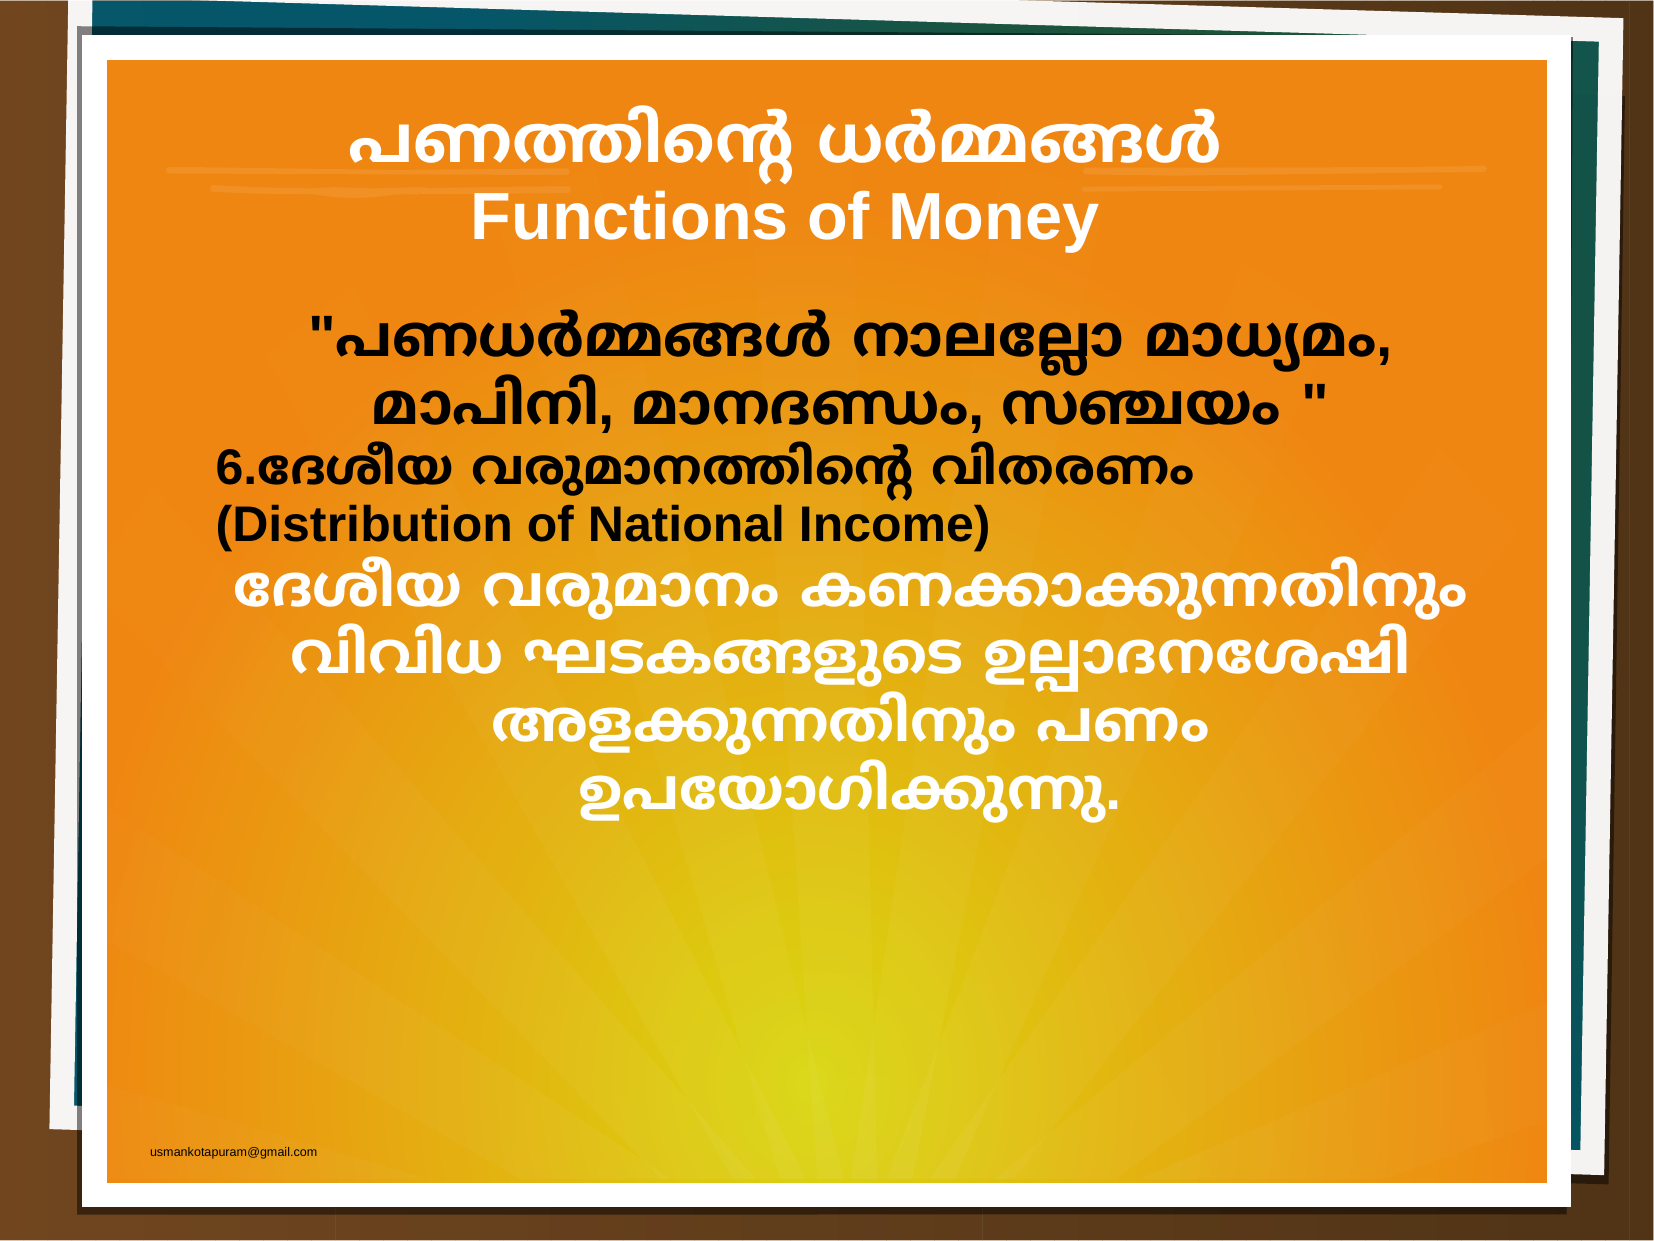

# പണത്തിന്റെ ധർമ്മങ്ങൾ Functions of Money
"പണധർമ്മങ്ങൾ നാലല്ലോ മാധ്യമം, മാപിനി, മാനദണ്ഡം, സഞ്ചയം "
6.ദേശീയ വരുമാനത്തിന്റെ വിതരണം (Distribution of National Income)
ദേശീയ വരുമാനം കണക്കാക്കുന്നതിനും വിവിധ ഘടകങ്ങളുടെ ഉല്പാദനശേഷി അളക്കുന്നതിനും പണം ഉപയോഗിക്കുന്നു.